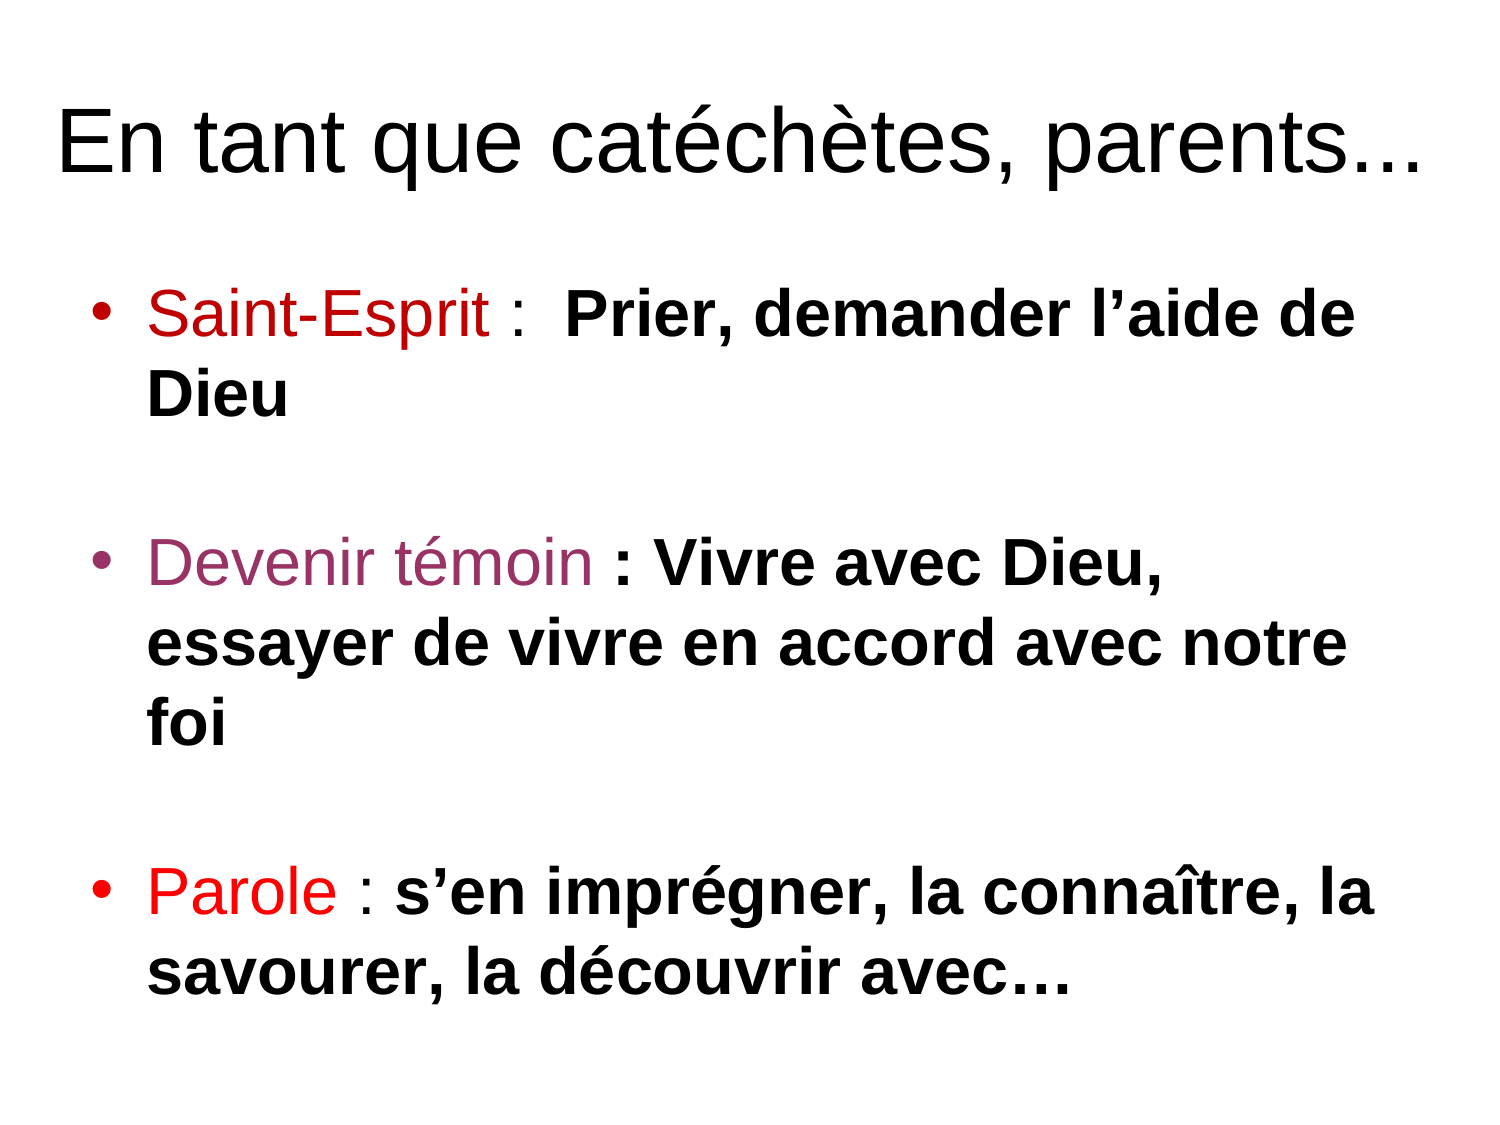

# En tant que catéchètes, parents...
Saint-Esprit : Prier, demander l’aide de Dieu
Devenir témoin : Vivre avec Dieu, essayer de vivre en accord avec notre foi
Parole : s’en imprégner, la connaître, la savourer, la découvrir avec…